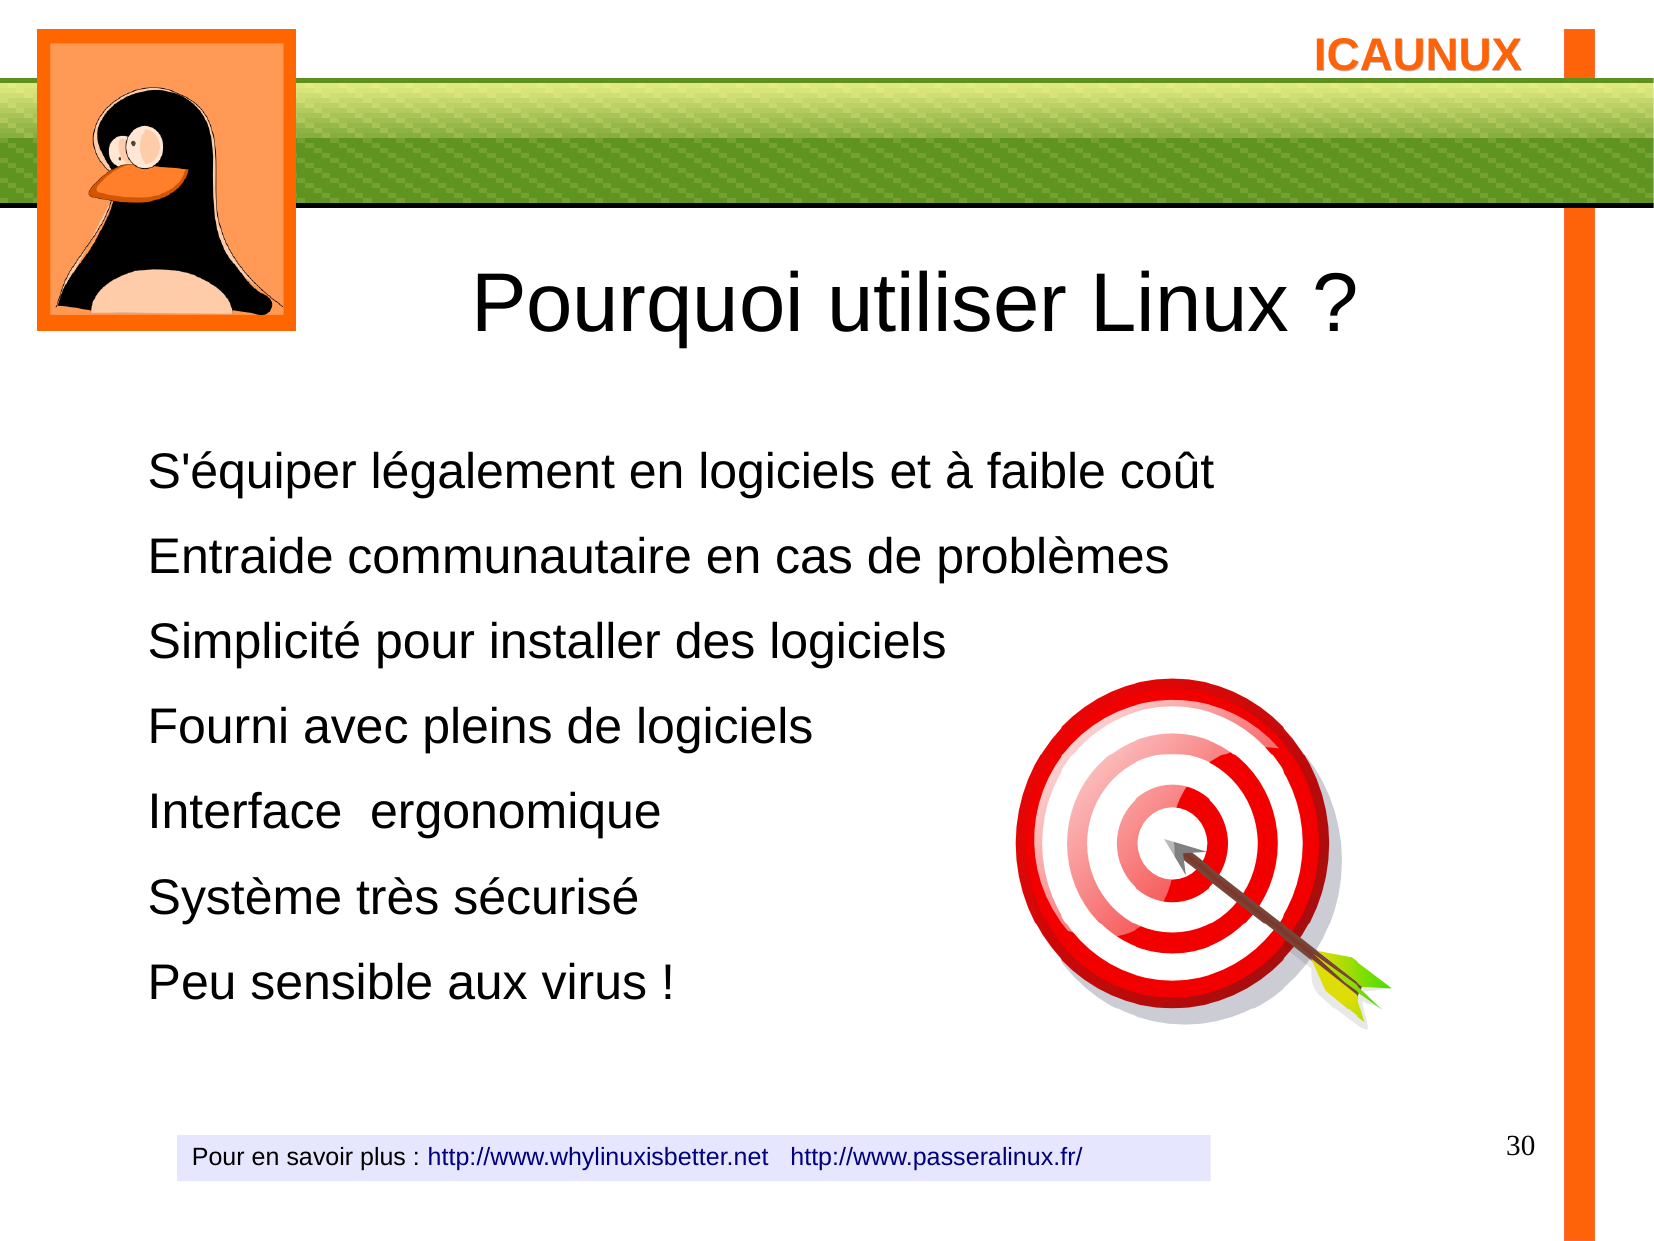

# Pourquoi utiliser Linux ?
S'équiper légalement en logiciels et à faible coût
Entraide communautaire en cas de problèmes
Simplicité pour installer des logiciels
Fourni avec pleins de logiciels
Interface ergonomique
Système très sécurisé
Peu sensible aux virus !
30
Pour en savoir plus : http://www.whylinuxisbetter.net http://www.passeralinux.fr/